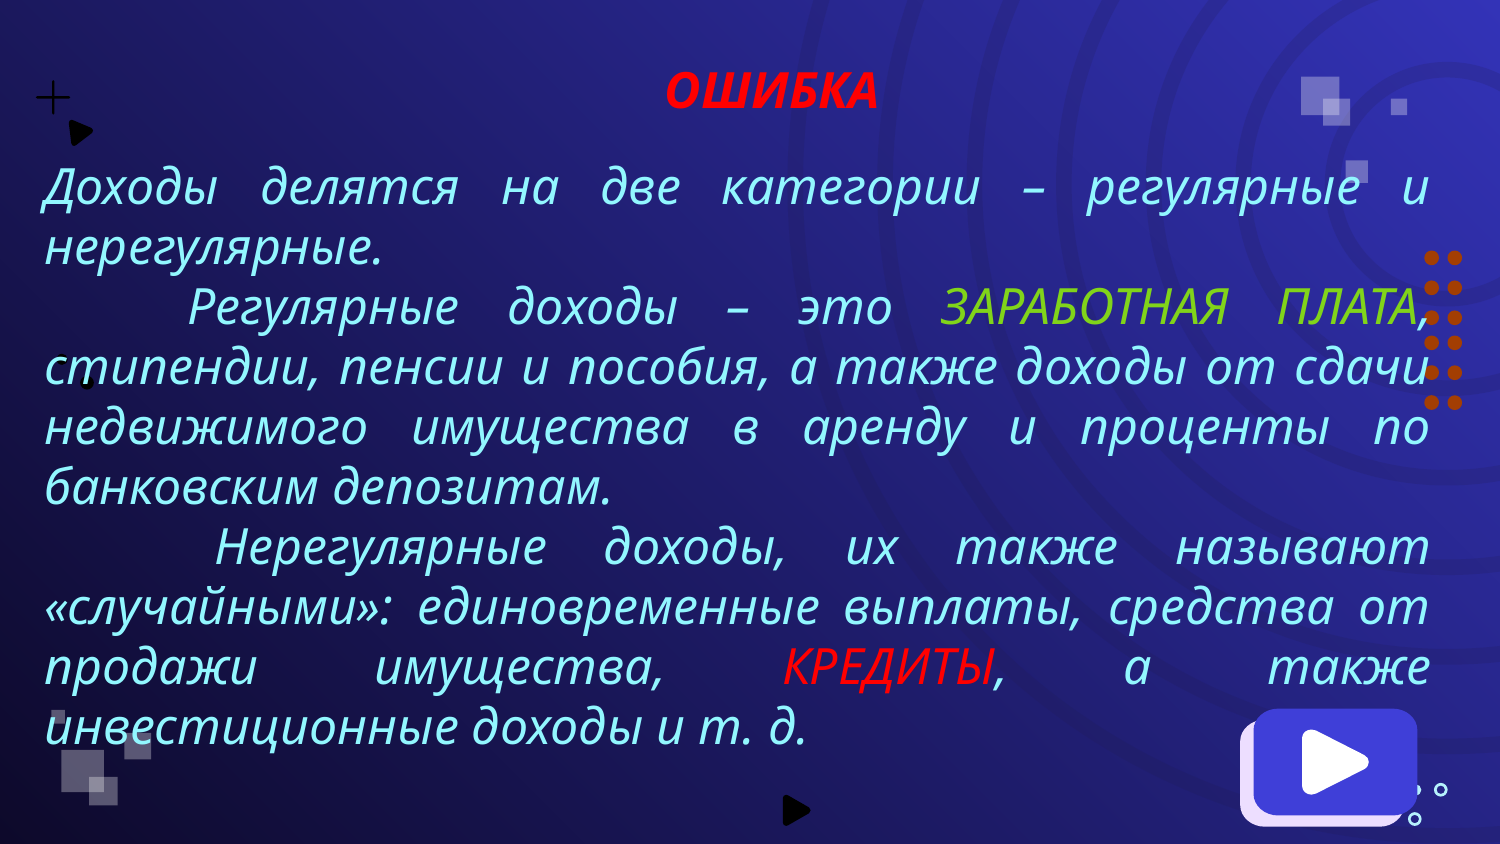

# ОШИБКА
Доходы делятся на две категории – регулярные и нерегулярные.
 Регулярные доходы – это ЗАРАБОТНАЯ ПЛАТА, стипендии, пенсии и пособия, а также доходы от сдачи недвижимого имущества в аренду и проценты по банковским депозитам.
 Нерегулярные доходы, их также называют «случайными»: единовременные выплаты, средства от продажи имущества, КРЕДИТЫ, а также инвестиционные доходы и т. д.